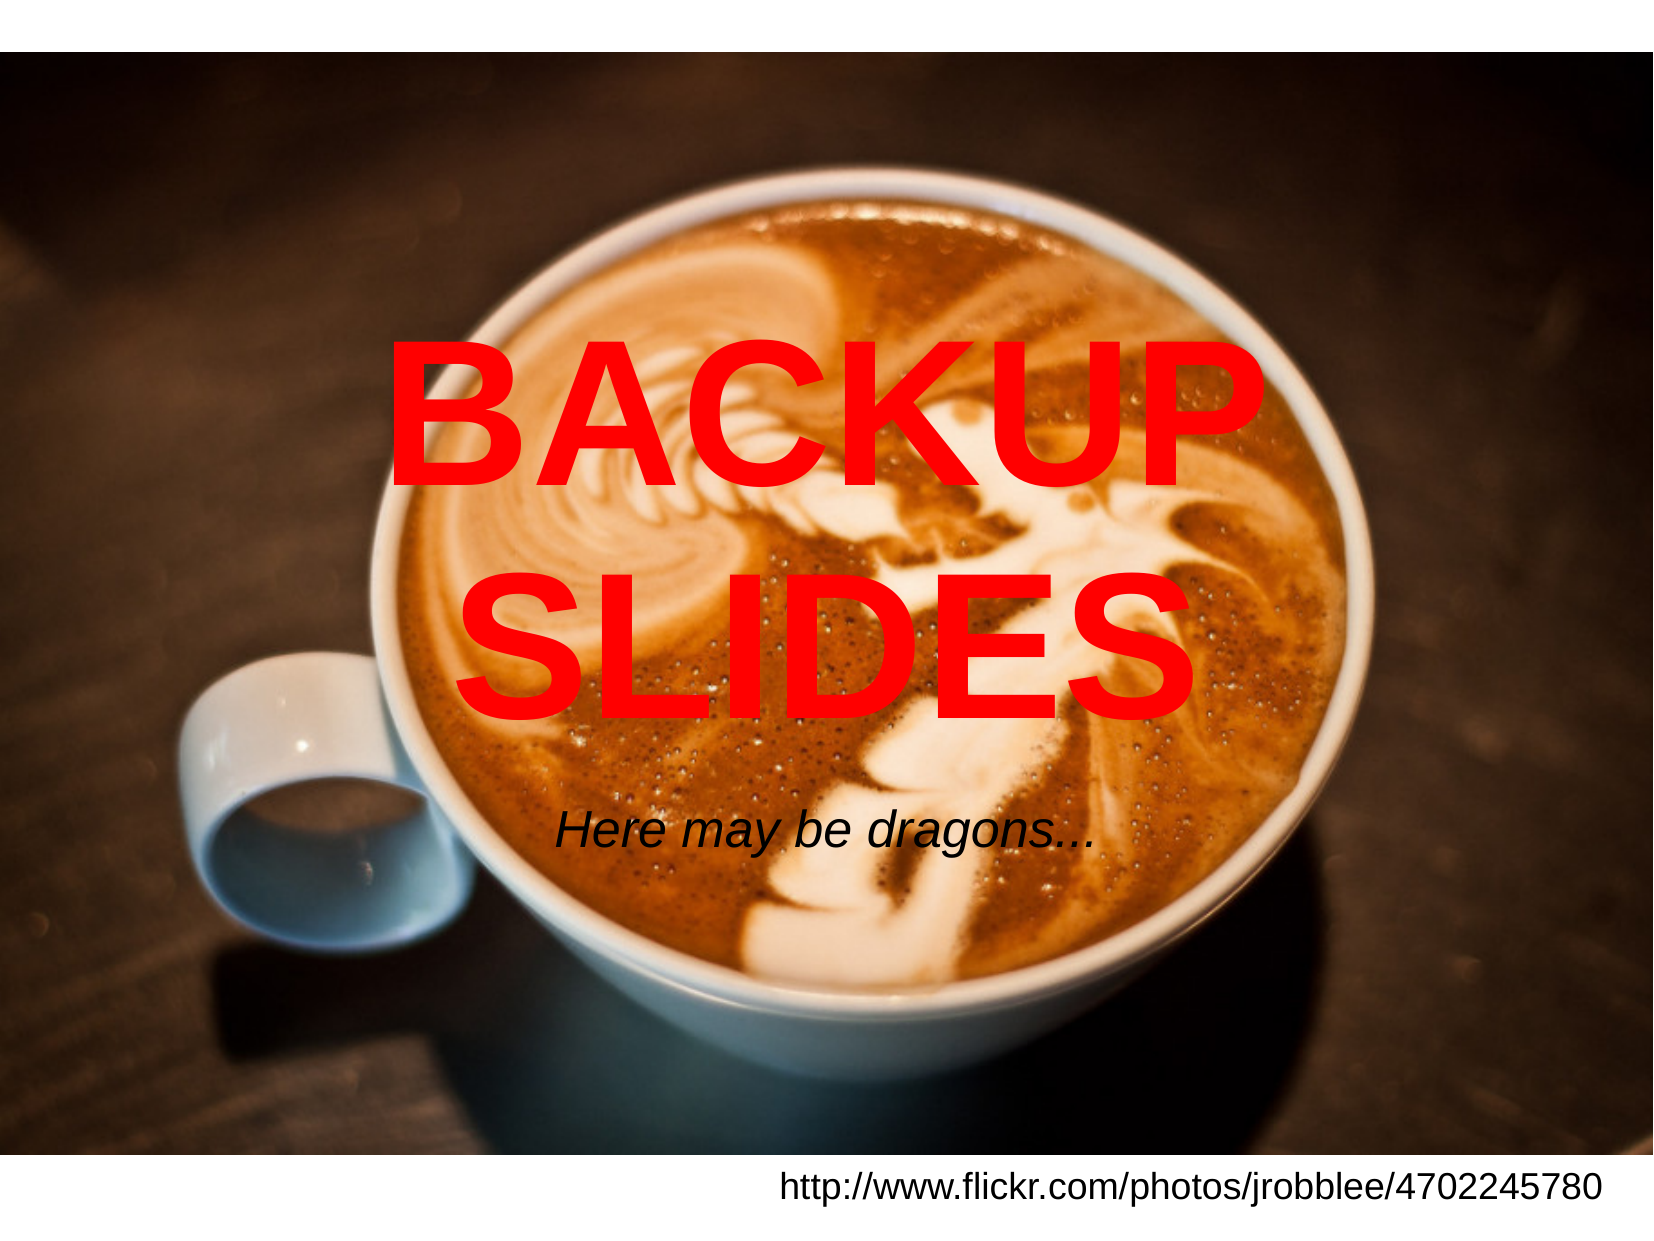

# BACKUP
SLIDES
Here may be dragons...
http://www.flickr.com/photos/jrobblee/4702245780